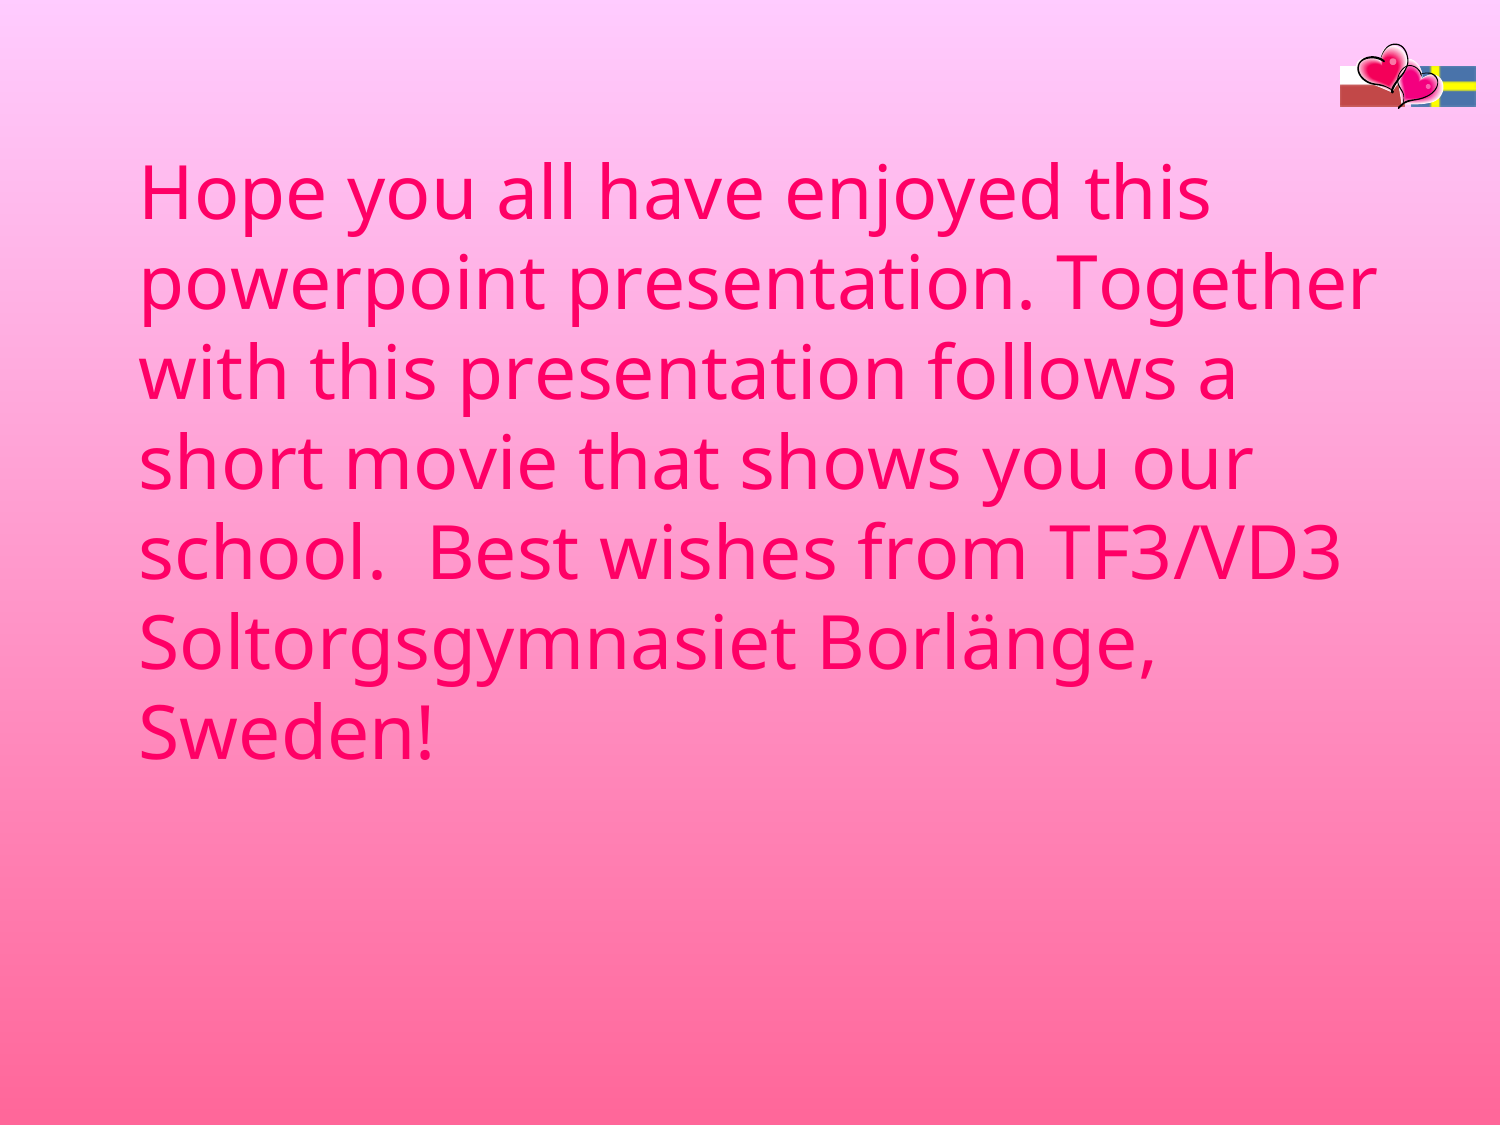

Hope you all have enjoyed this powerpoint presentation. Together with this presentation follows a short movie that shows you our school. Best wishes from TF3/VD3 Soltorgsgymnasiet Borlänge, Sweden!